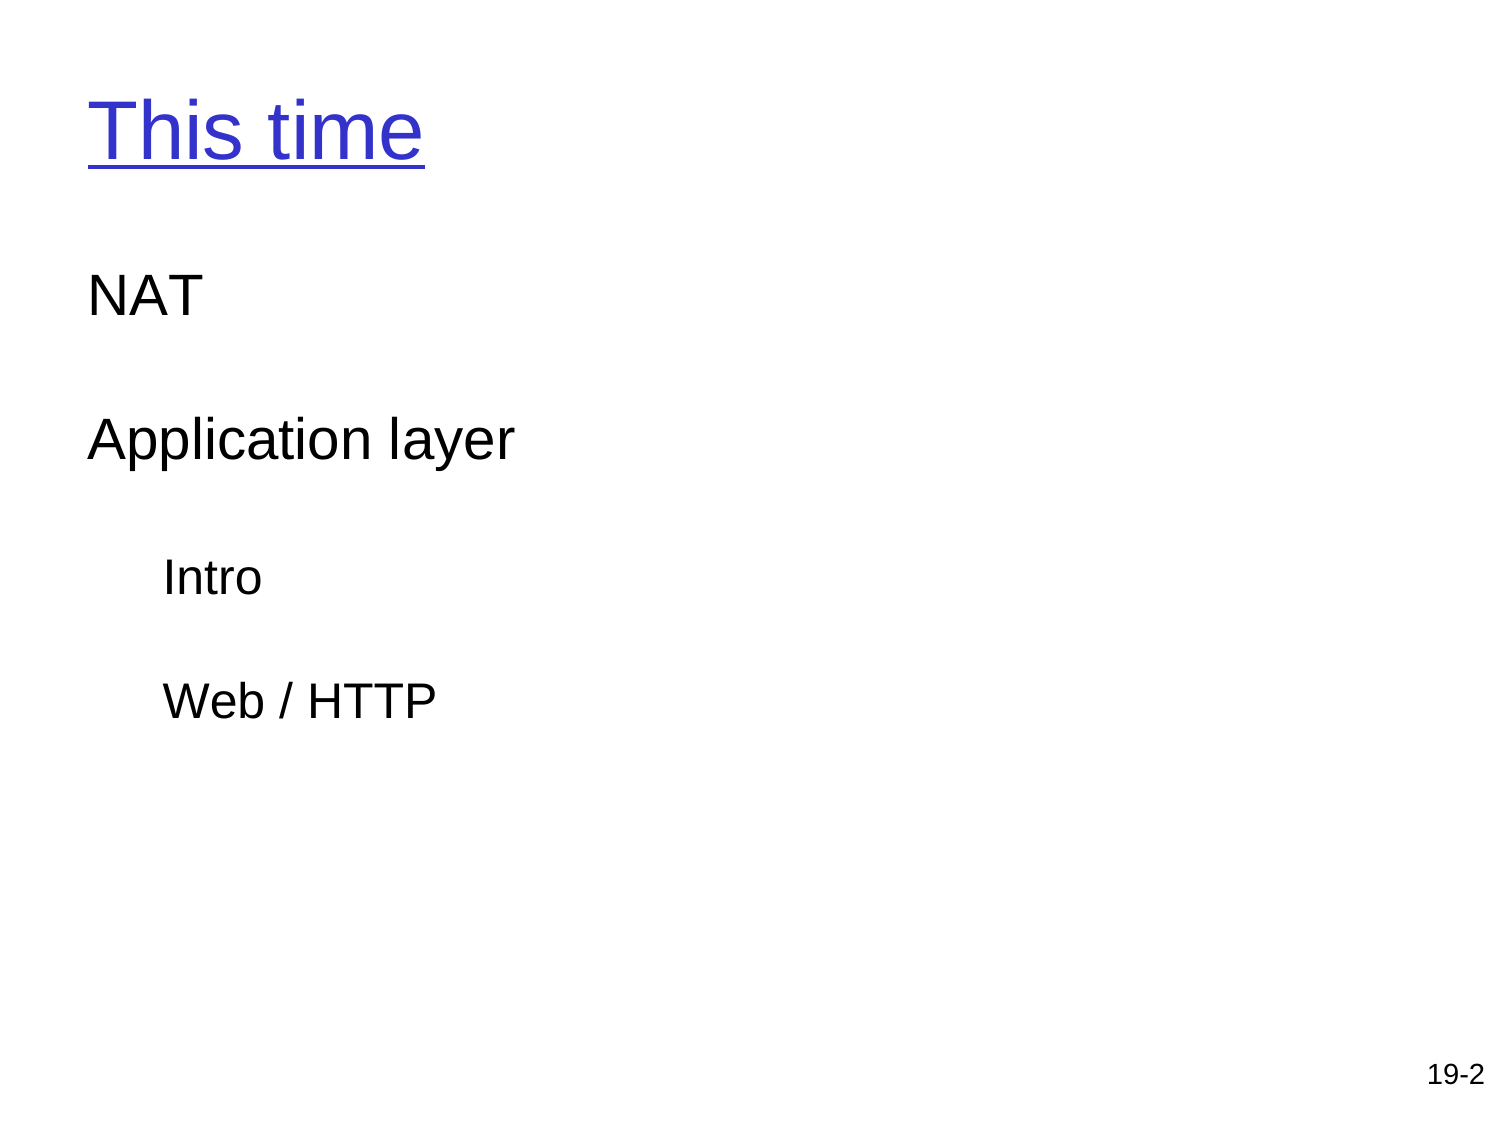

# This time
NAT
Application layer
Intro
Web / HTTP
2